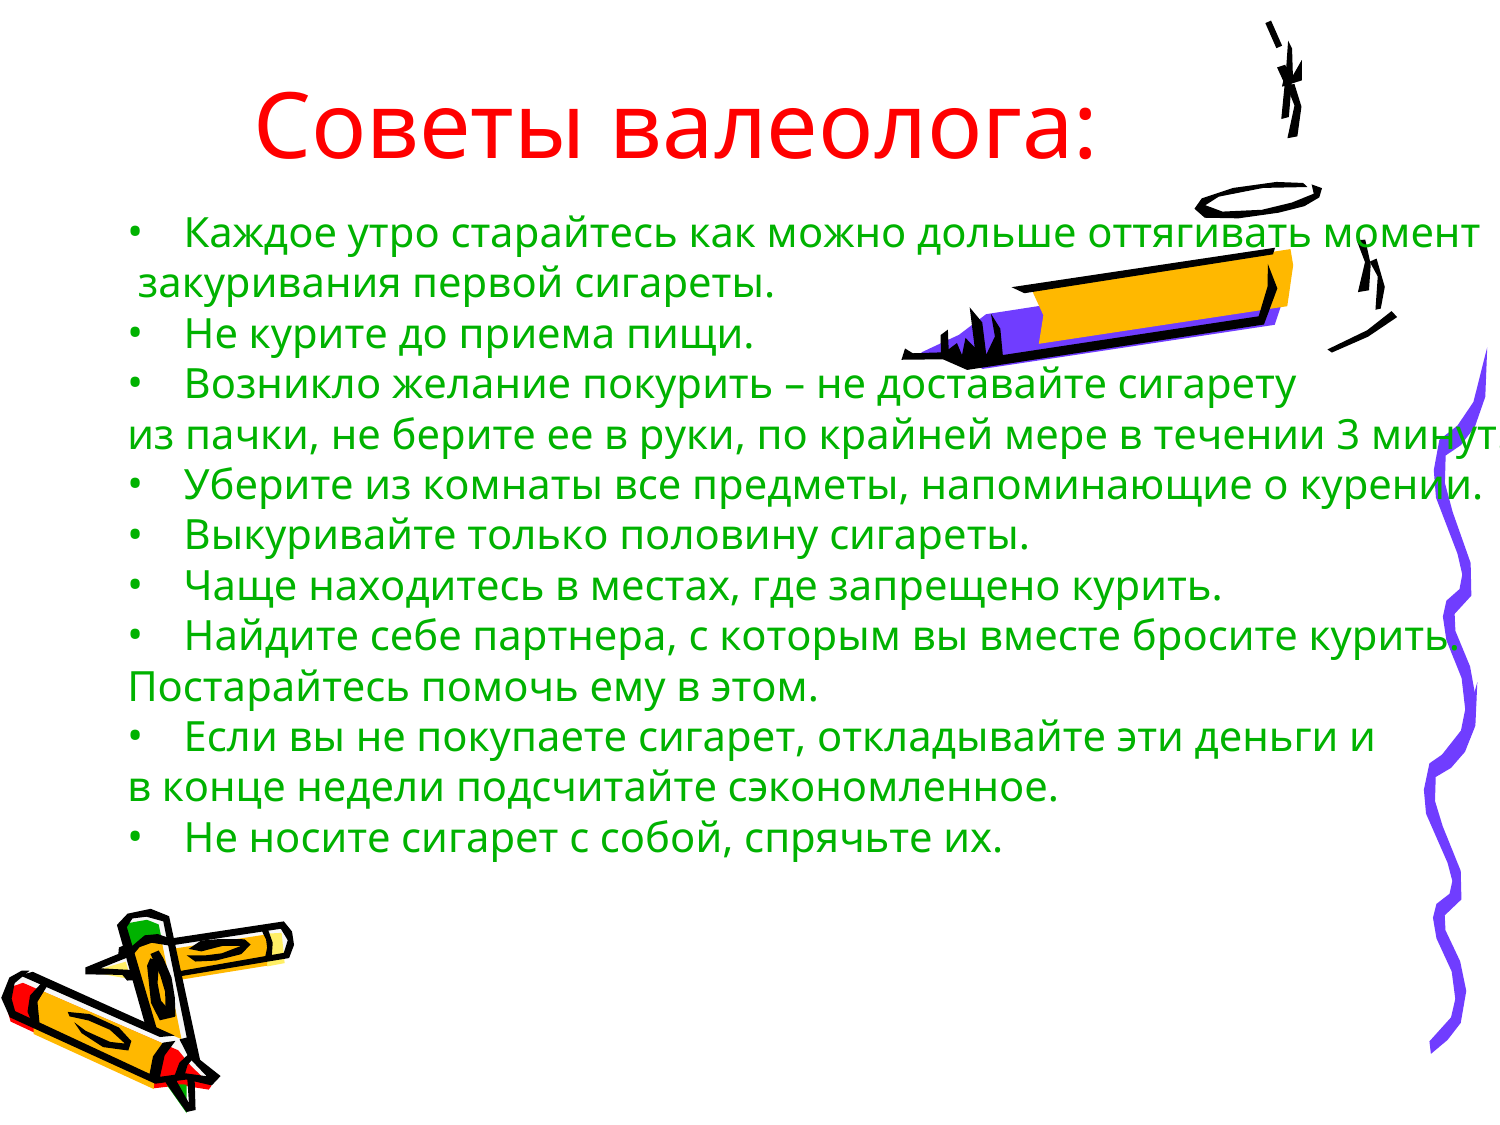

# Советы валеолога:
Каждое утро старайтесь как можно дольше оттягивать момент
 закуривания первой сигареты.
Не курите до приема пищи.
Возникло желание покурить – не доставайте сигарету
из пачки, не берите ее в руки, по крайней мере в течении 3 минут.
Уберите из комнаты все предметы, напоминающие о курении.
Выкуривайте только половину сигареты.
Чаще находитесь в местах, где запрещено курить.
Найдите себе партнера, с которым вы вместе бросите курить.
Постарайтесь помочь ему в этом.
Если вы не покупаете сигарет, откладывайте эти деньги и
в конце недели подсчитайте сэкономленное.
Не носите сигарет с собой, спрячьте их.